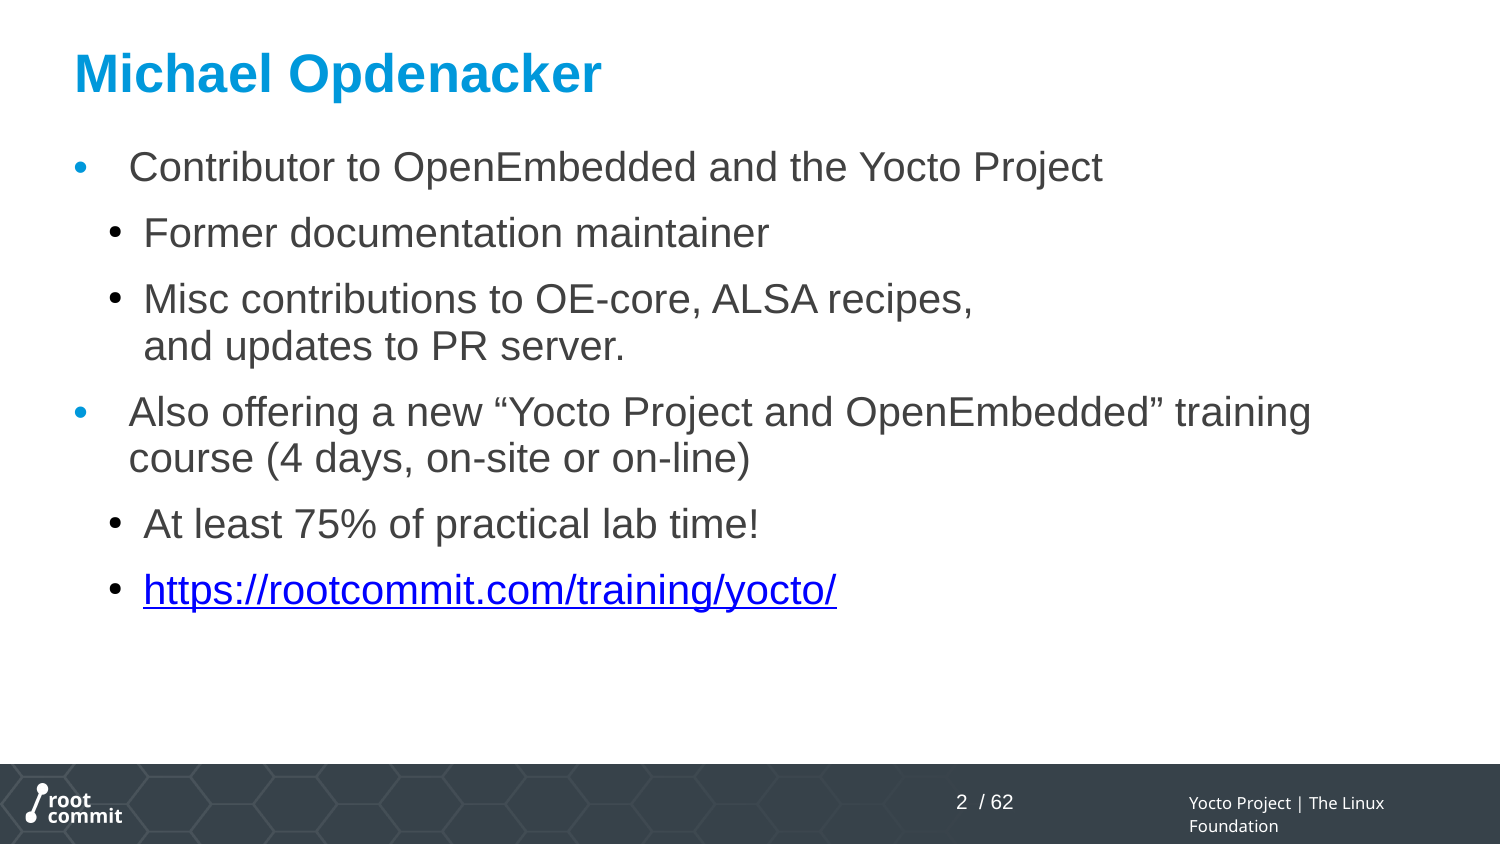

Michael Opdenacker
Contributor to OpenEmbedded and the Yocto Project
Former documentation maintainer
Misc contributions to OE-core, ALSA recipes,
and updates to PR server.
Also offering a new “Yocto Project and OpenEmbedded” training course (4 days, on-site or on-line)
At least 75% of practical lab time!
https://rootcommit.com/training/yocto/